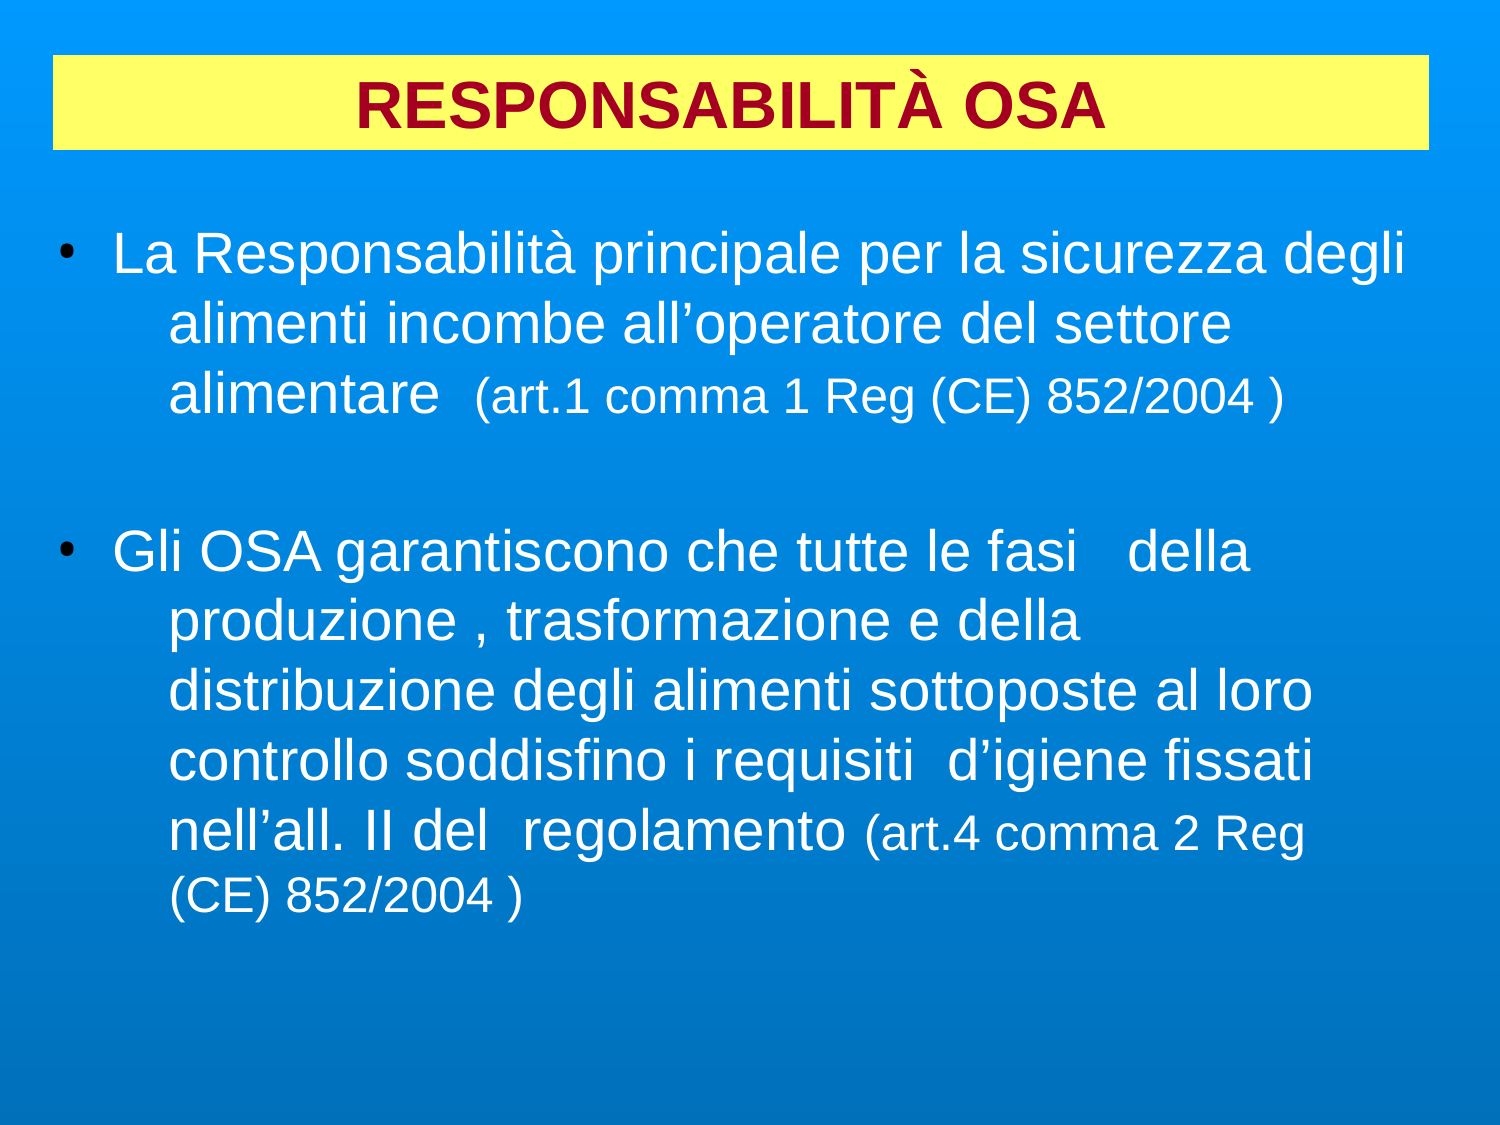

RESPONSABILITÀ OSA
La Responsabilità principale per la sicurezza degli alimenti incombe all’operatore del settore alimentare (art.1 comma 1 Reg (CE) 852/2004 )
Gli OSA garantiscono che tutte le fasi della produzione , trasformazione e della distribuzione degli alimenti sottoposte al loro controllo soddisfino i requisiti d’igiene fissati nell’all. II del regolamento (art.4 comma 2 Reg (CE) 852/2004 )